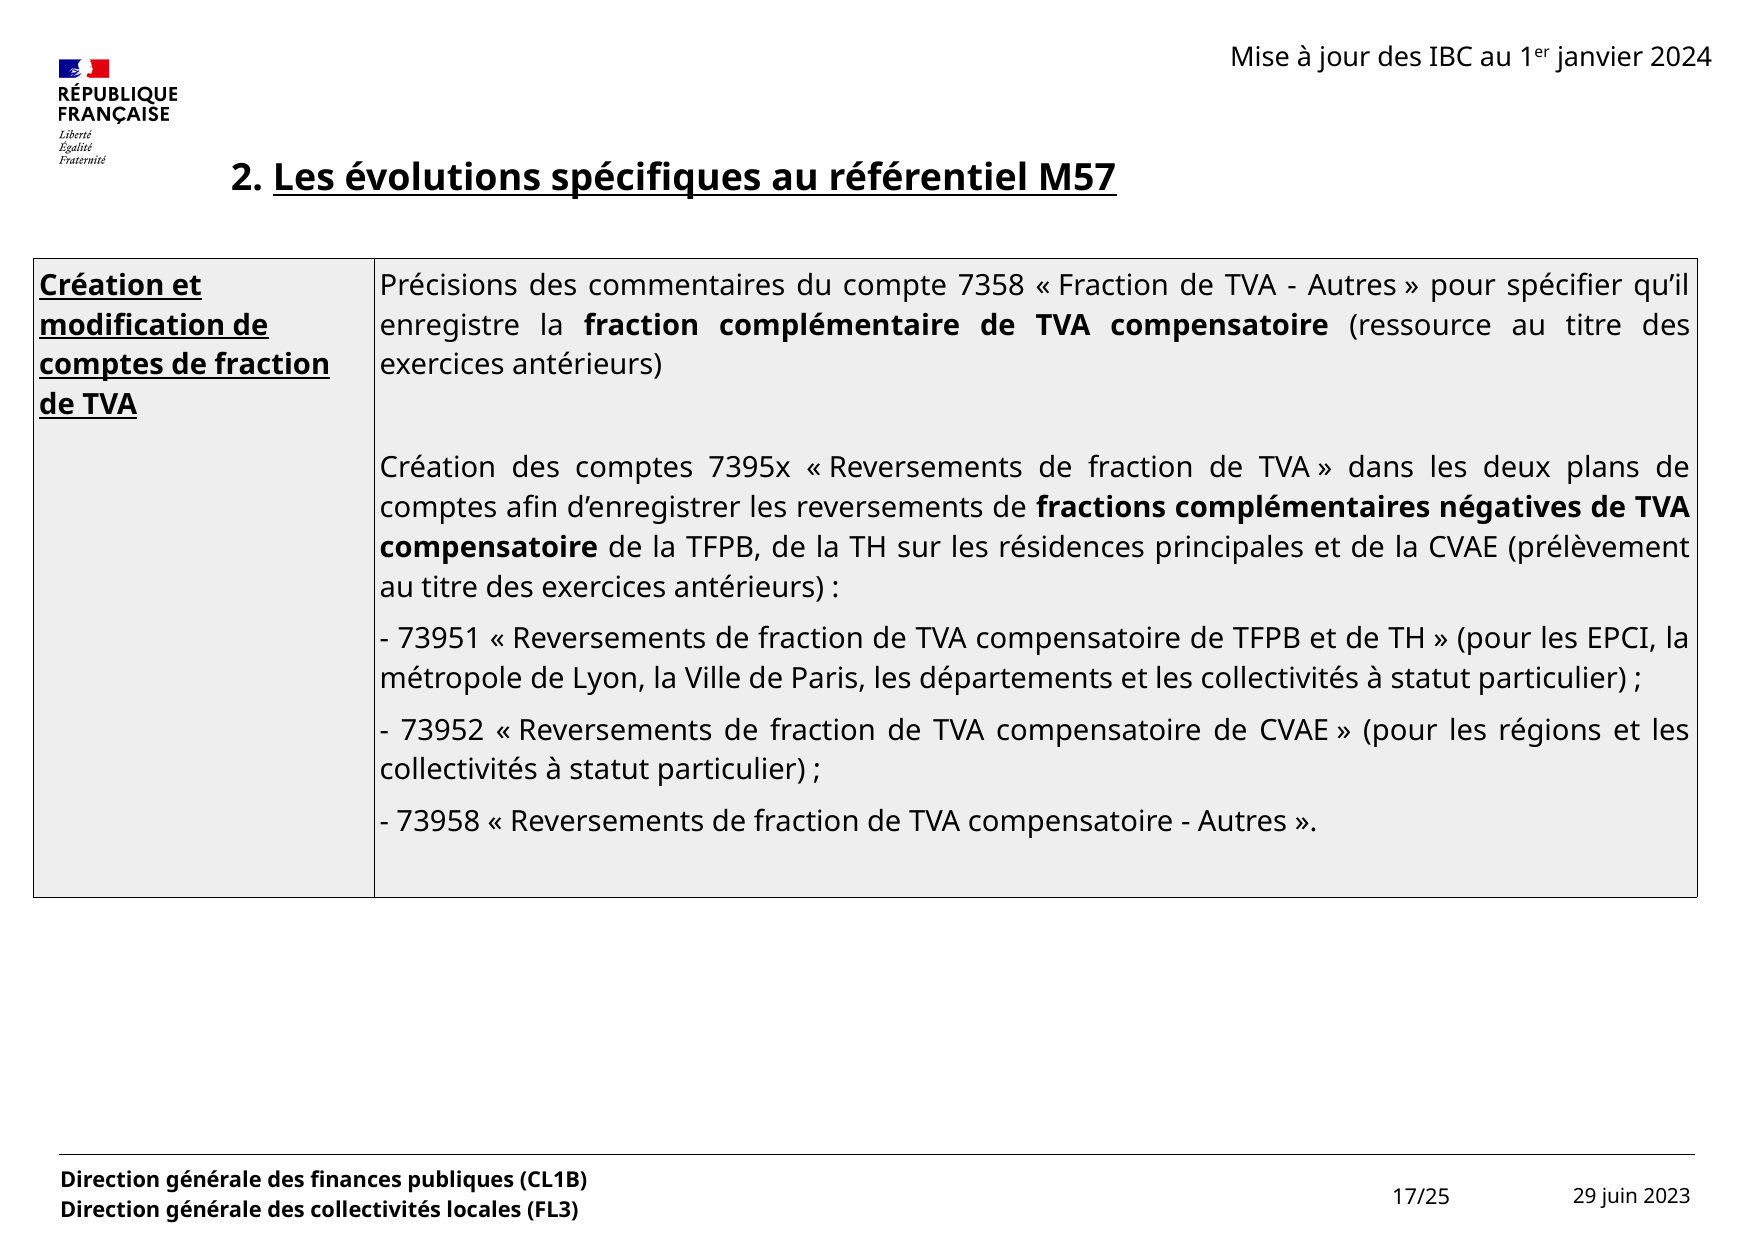

Mise à jour des IBC au 1er janvier 2024
# 2. Les évolutions spécifiques au référentiel M57
| Création et modification de comptes de fraction de TVA | Précisions des commentaires du compte 7358 « Fraction de TVA - Autres » pour spécifier qu’il enregistre la fraction complémentaire de TVA compensatoire (ressource au titre des exercices antérieurs) Création des comptes 7395x « Reversements de fraction de TVA » dans les deux plans de comptes afin d’enregistrer les reversements de fractions complémentaires négatives de TVA compensatoire de la TFPB, de la TH sur les résidences principales et de la CVAE (prélèvement au titre des exercices antérieurs) : - 73951 « Reversements de fraction de TVA compensatoire de TFPB et de TH » (pour les EPCI, la métropole de Lyon, la Ville de Paris, les départements et les collectivités à statut particulier) ; - 73952 « Reversements de fraction de TVA compensatoire de CVAE » (pour les régions et les collectivités à statut particulier) ; - 73958 « Reversements de fraction de TVA compensatoire - Autres ». |
| --- | --- |